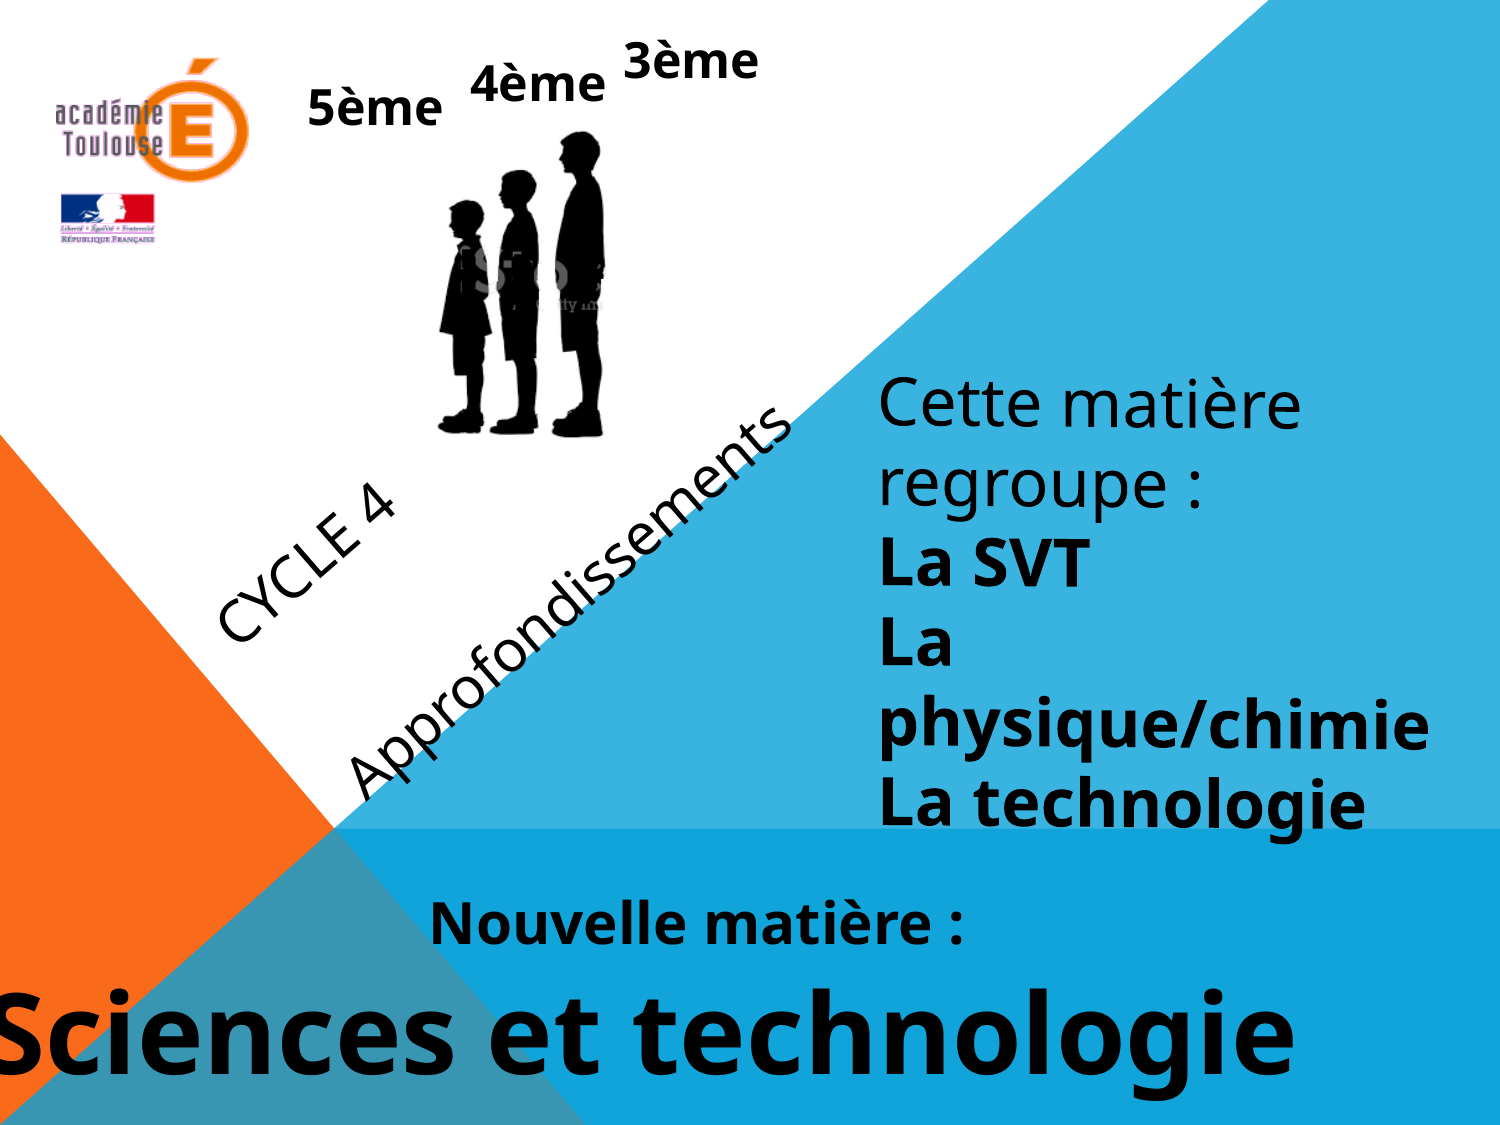

3ème
4ème
5ème
# CYCLE 4
Cette matière regroupe :
La SVT
La physique/chimie
La technologie
Approfondissements
Nouvelle matière :
Sciences et technologie